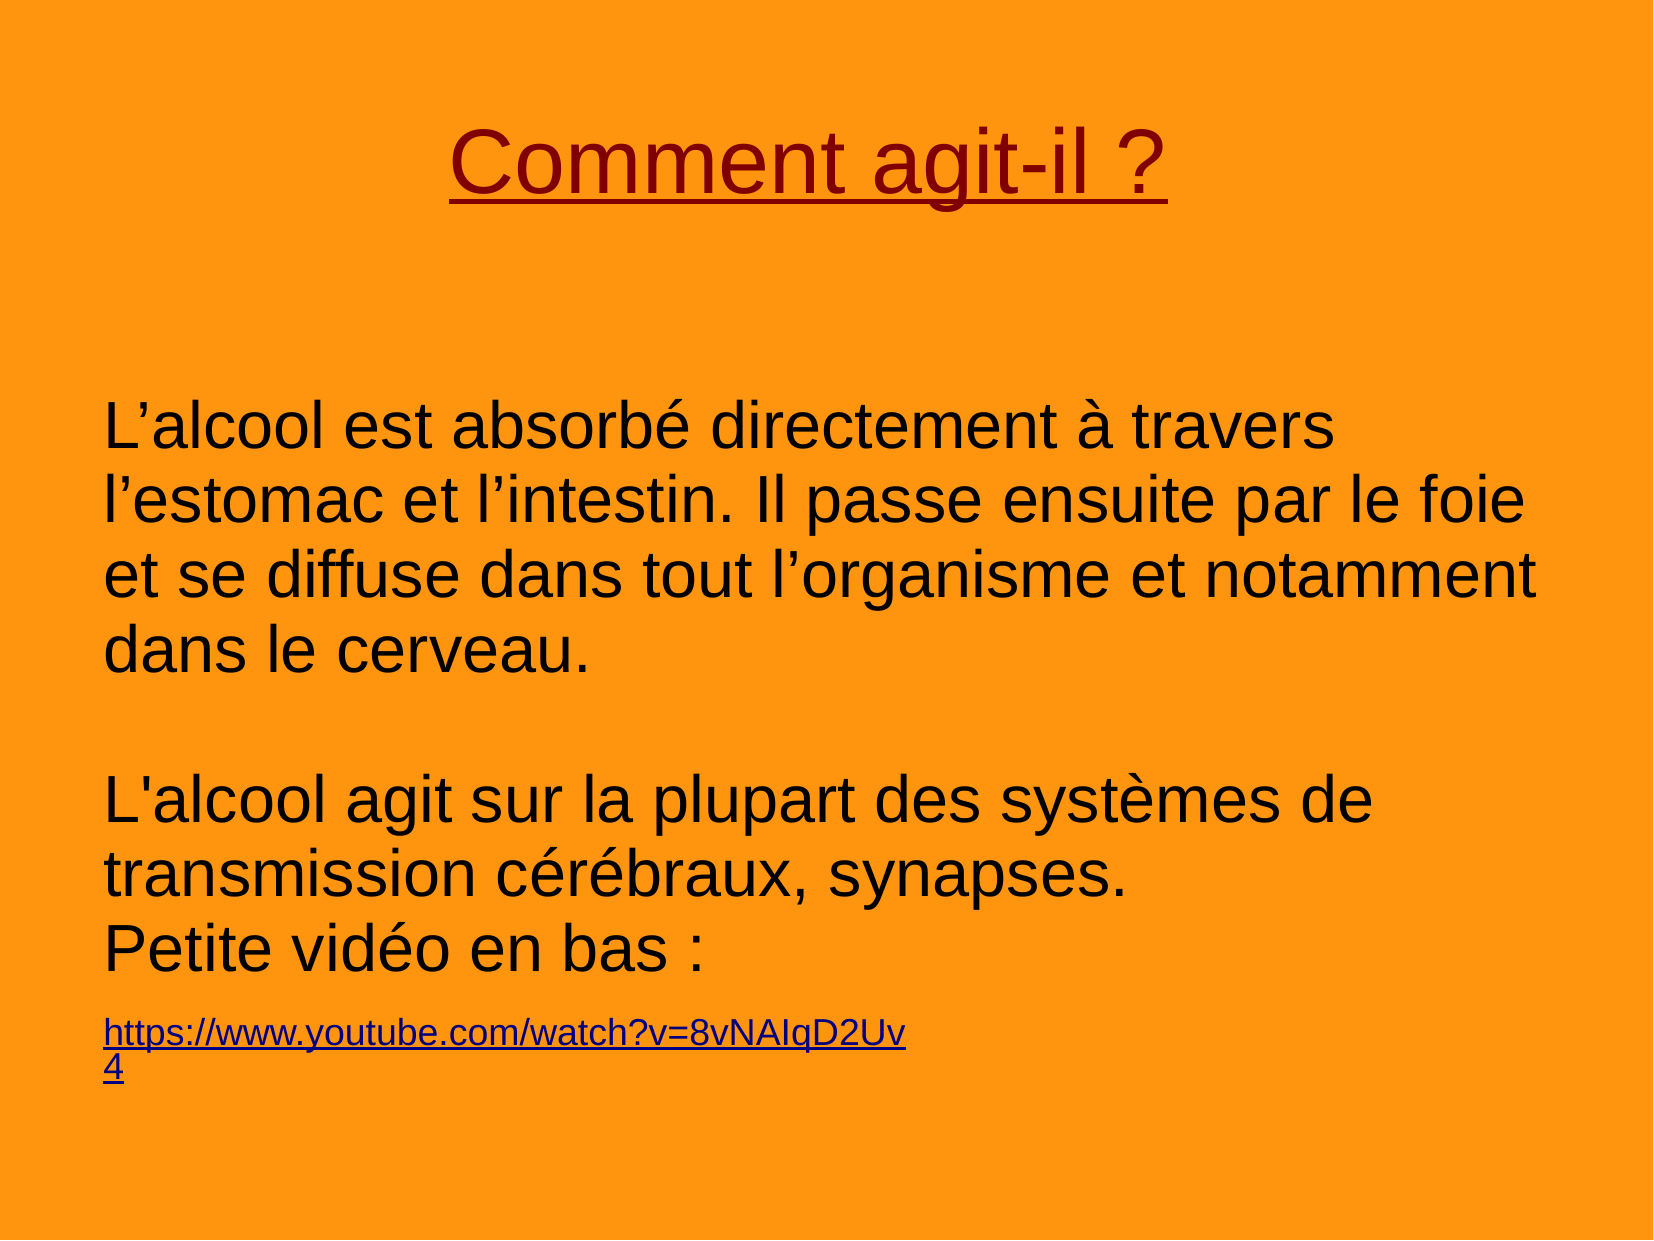

# Comment agit-il ?
L’alcool est absorbé directement à travers l’estomac et l’intestin. Il passe ensuite par le foie et se diffuse dans tout l’organisme et notamment dans le cerveau.
L'alcool agit sur la plupart des systèmes de transmission cérébraux, synapses.
Petite vidéo en bas :
https://www.youtube.com/watch?v=8vNAIqD2Uv4